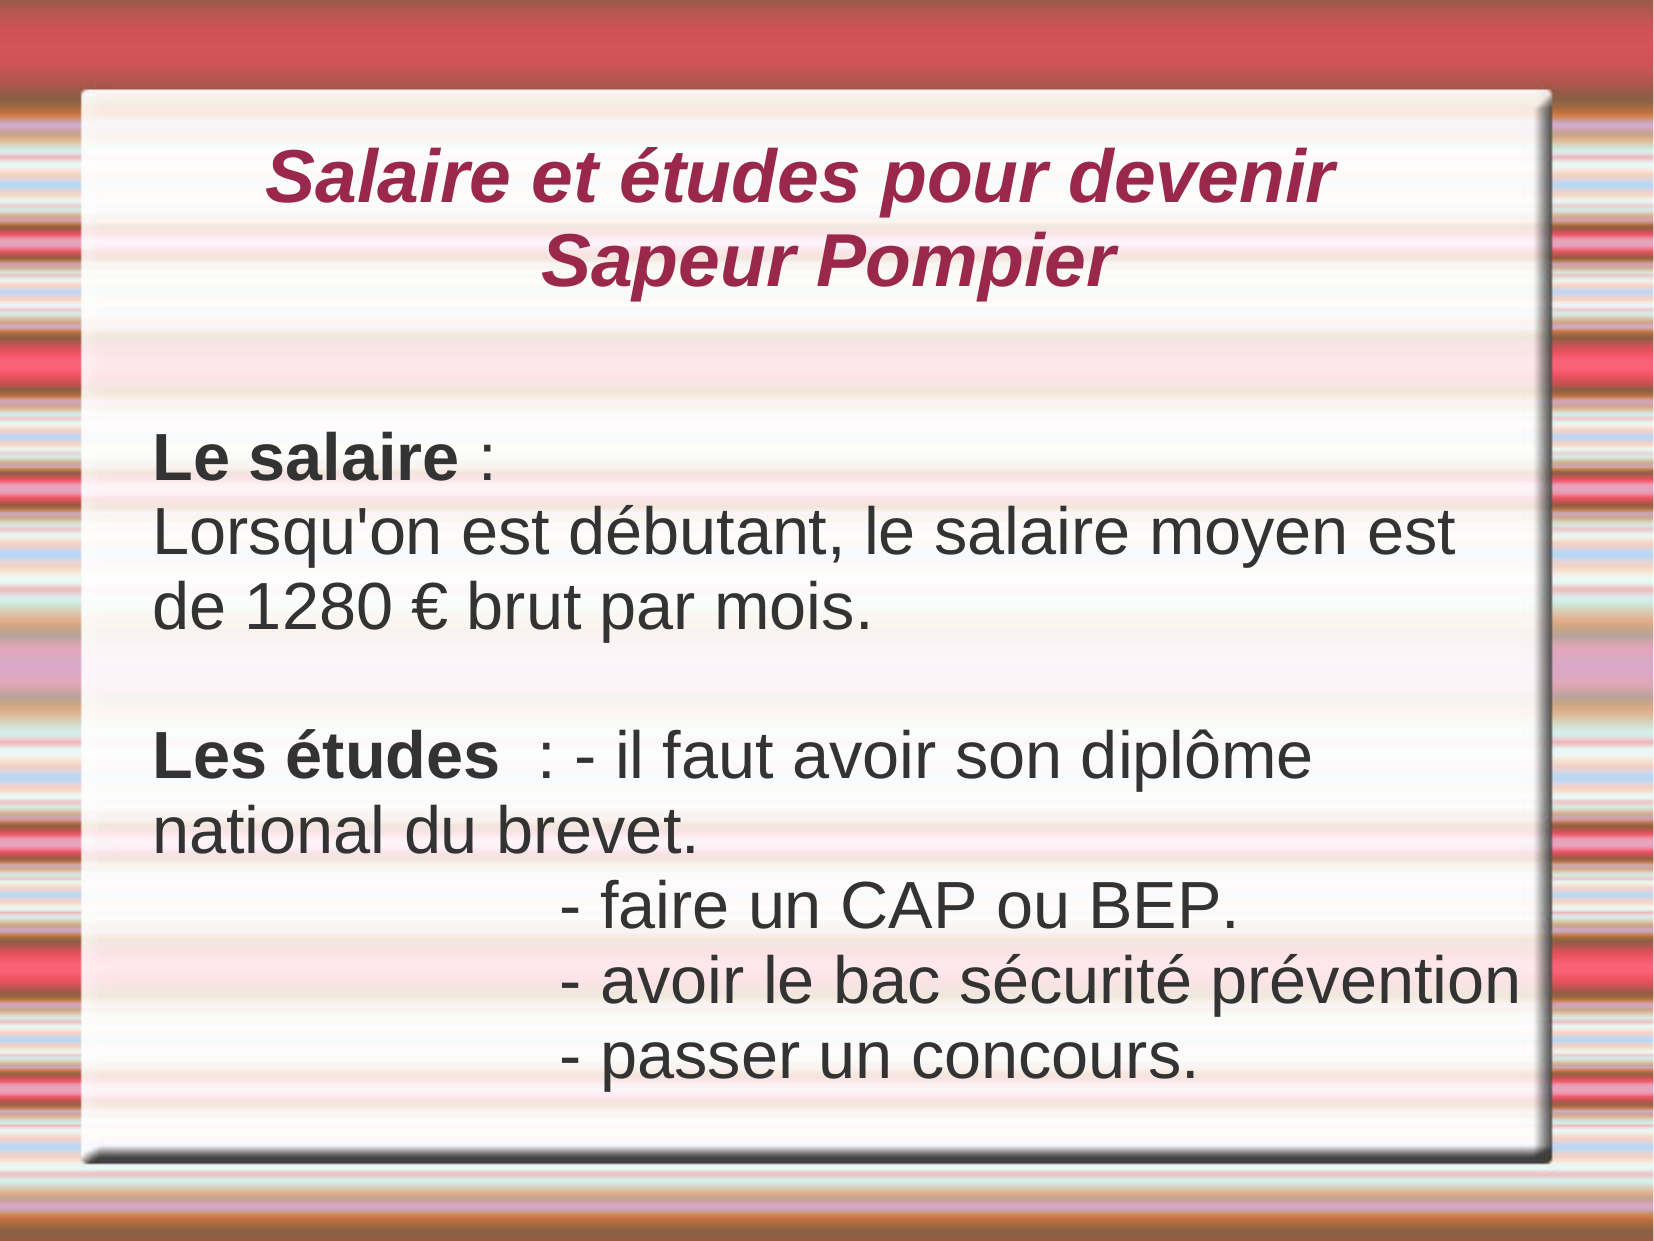

# Salaire et études pour devenir Sapeur Pompier
Le salaire :
Lorsqu'on est débutant, le salaire moyen est de 1280 € brut par mois.
Les études : - il faut avoir son diplôme national du brevet.
 - faire un CAP ou BEP.
 - avoir le bac sécurité prévention
 - passer un concours.